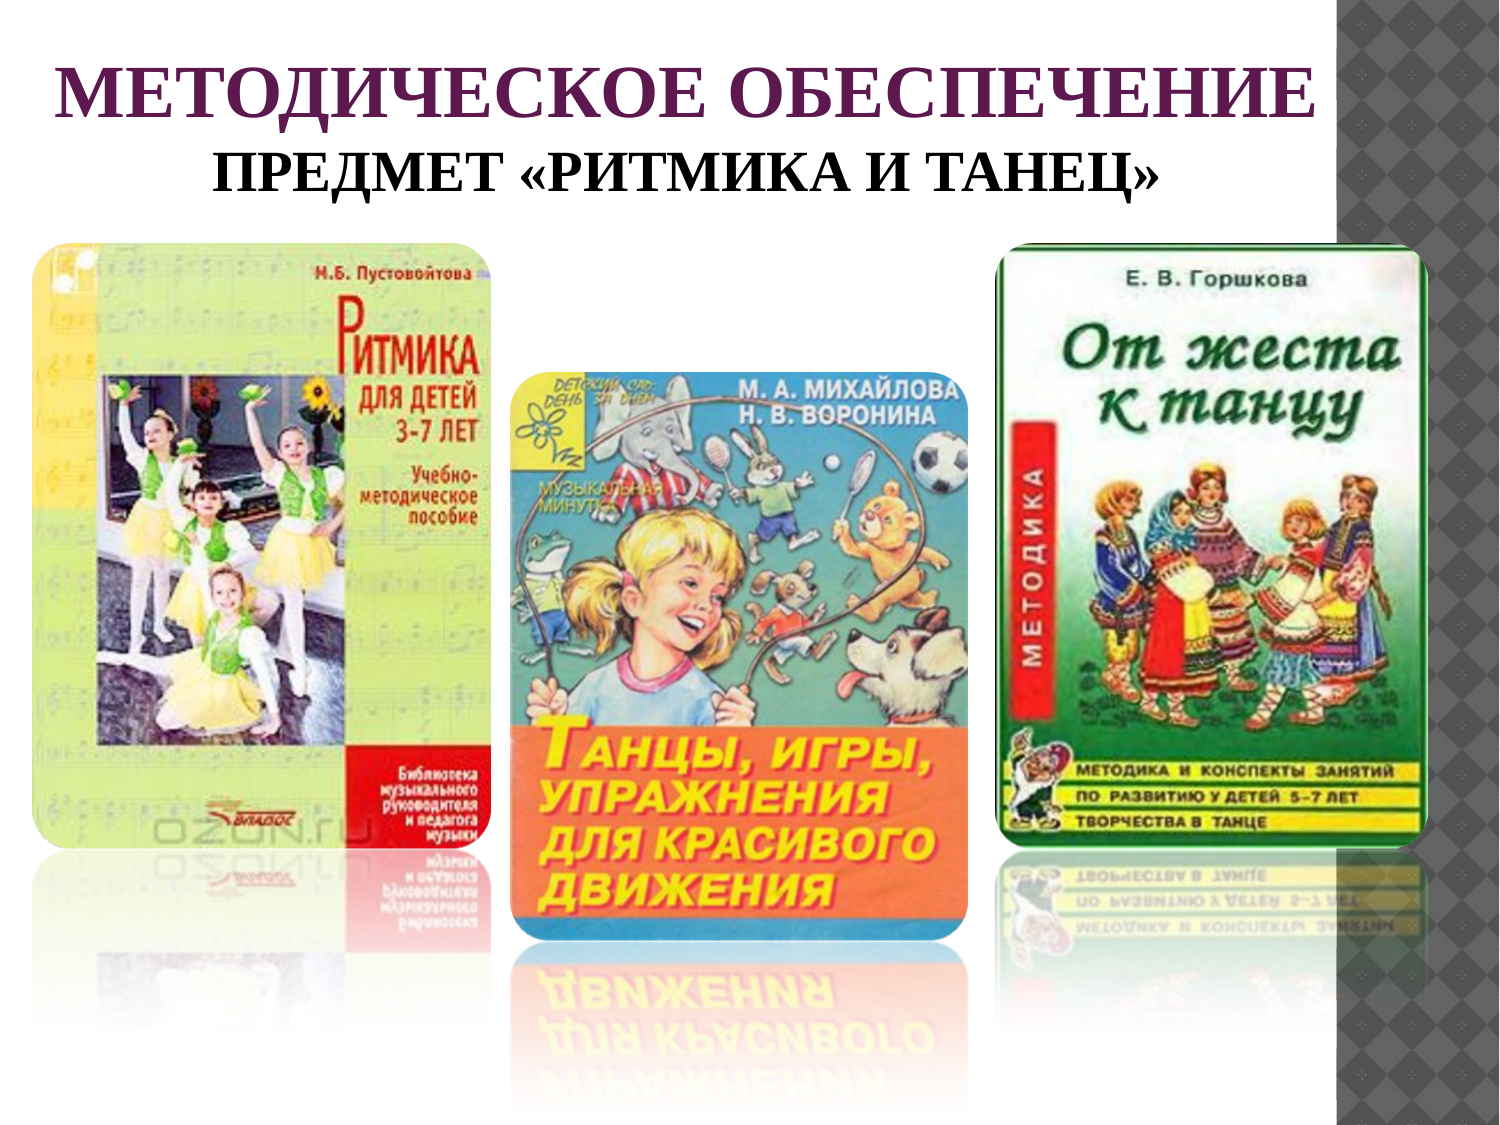

# МЕТОДИЧЕСКОЕ ОБЕСПЕЧЕНИЕ ПРЕДМЕТ «РИТМИКА И ТАНЕЦ»